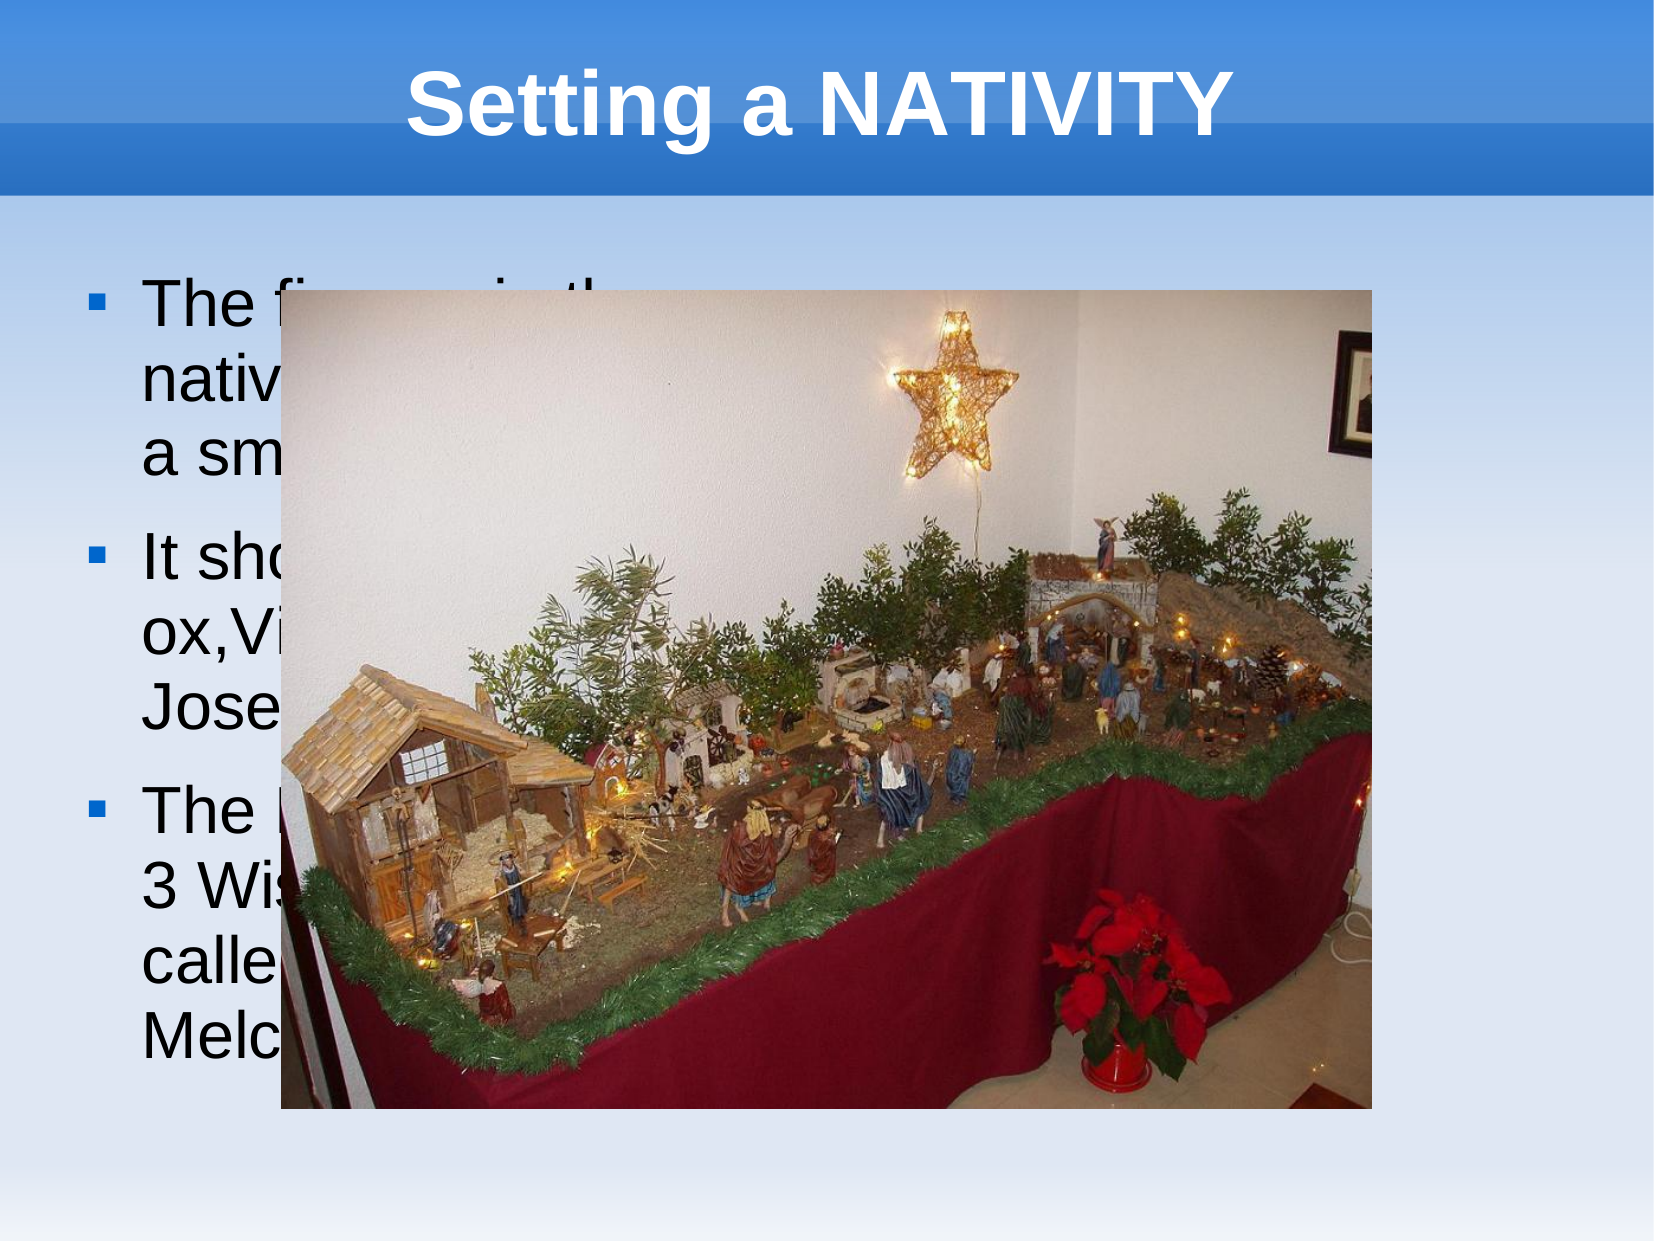

# Setting a NATIVITY
The figures in the nativity scence have a small size.
It shows: a mule, an ox,Virgin Mary and Joseph.
The Magic Kings (The 3 Wise Men) are called Gaspar Melchor and Baltasar.